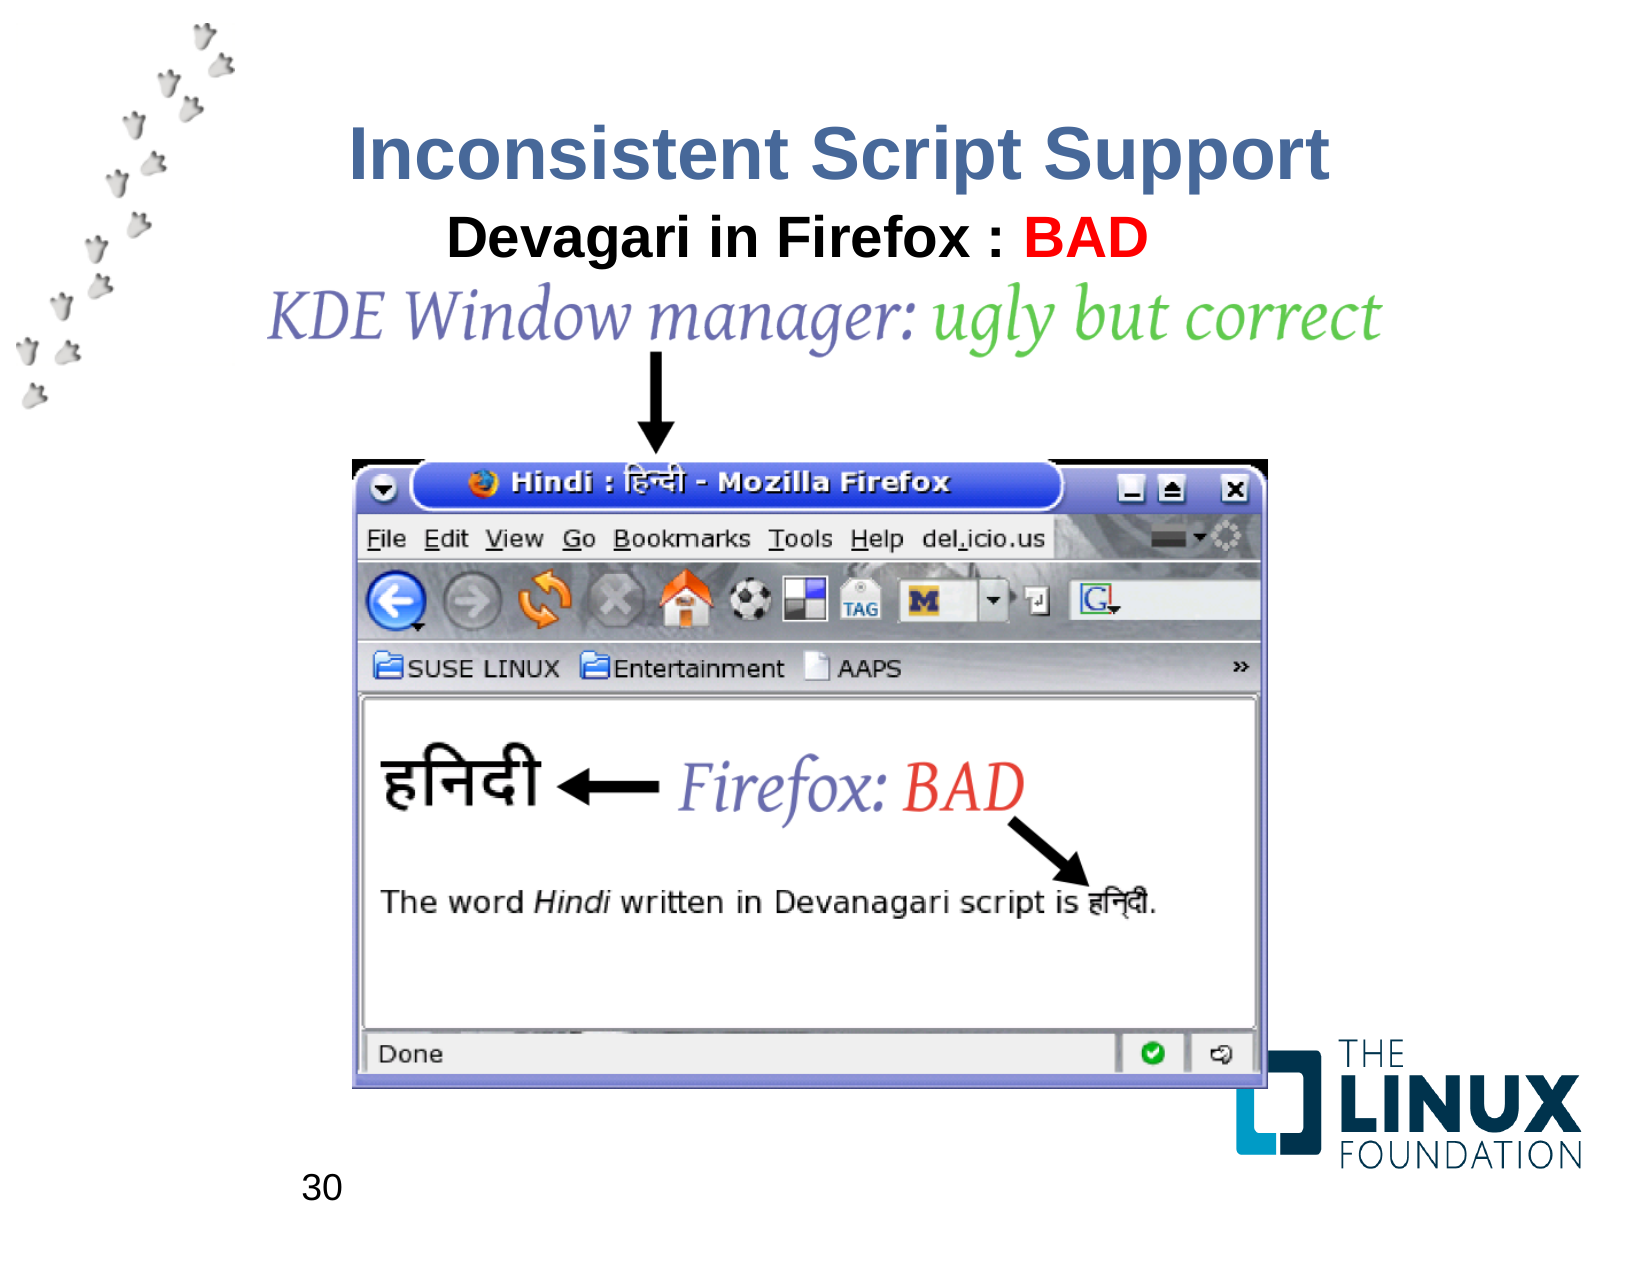

# Inconsistent Script Support
Devagari in Firefox : BAD